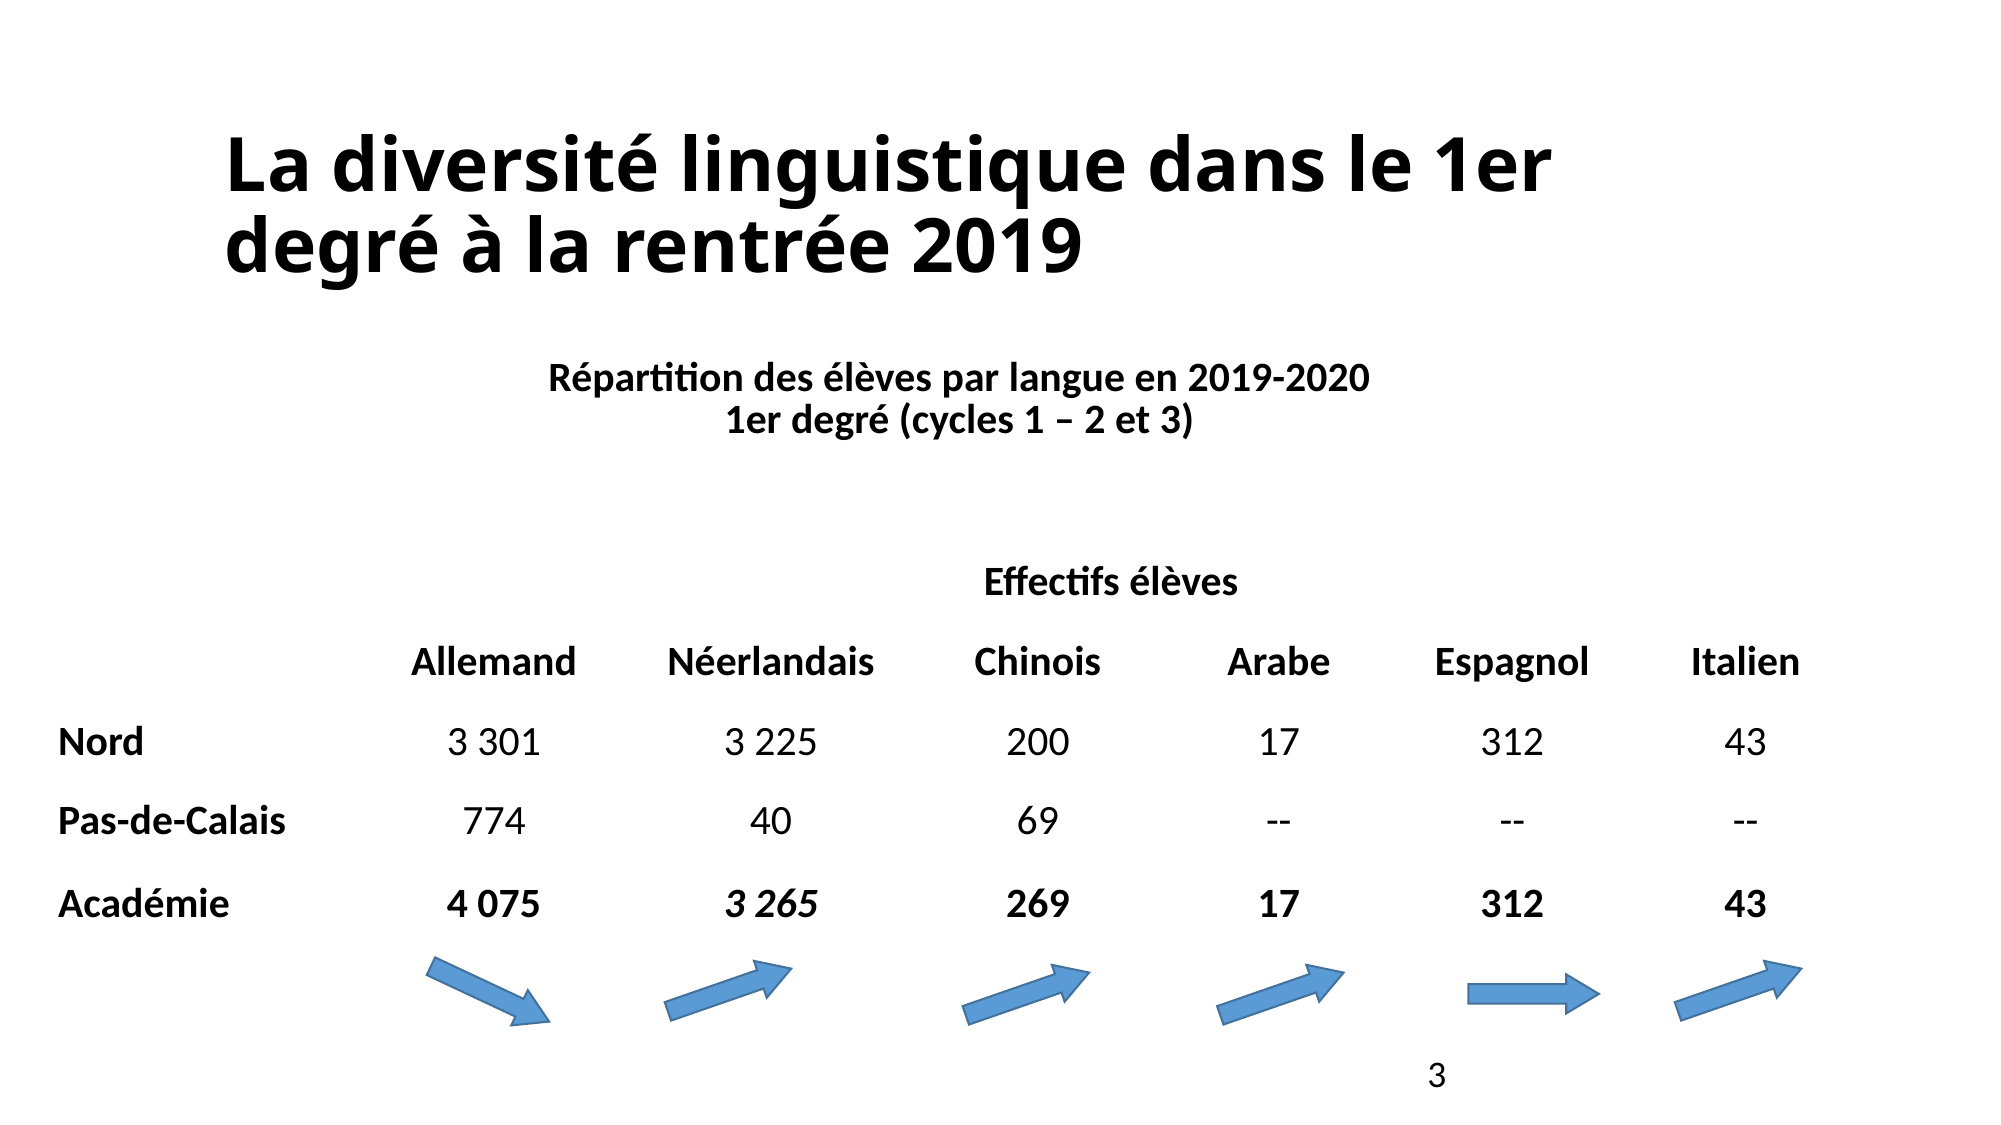

# La diversité linguistique dans le 1er degré à la rentrée 2019
| Répartition des élèves par langue en 2019-2020 1er degré (cycles 1 – 2 et 3) | | | | | | |
| --- | --- | --- | --- | --- | --- | --- |
| | Effectifs élèves | | | | | |
| | Allemand | Néerlandais | Chinois | Arabe | Espagnol | Italien |
| Nord | 3 301 | 3 225 | 200 | 17 | 312 | 43 |
| Pas-de-Calais | 774 | 40 | 69 | -- | -- | -- |
| Académie | 4 075 | 3 265 | 269 | 17 | 312 | 43 |